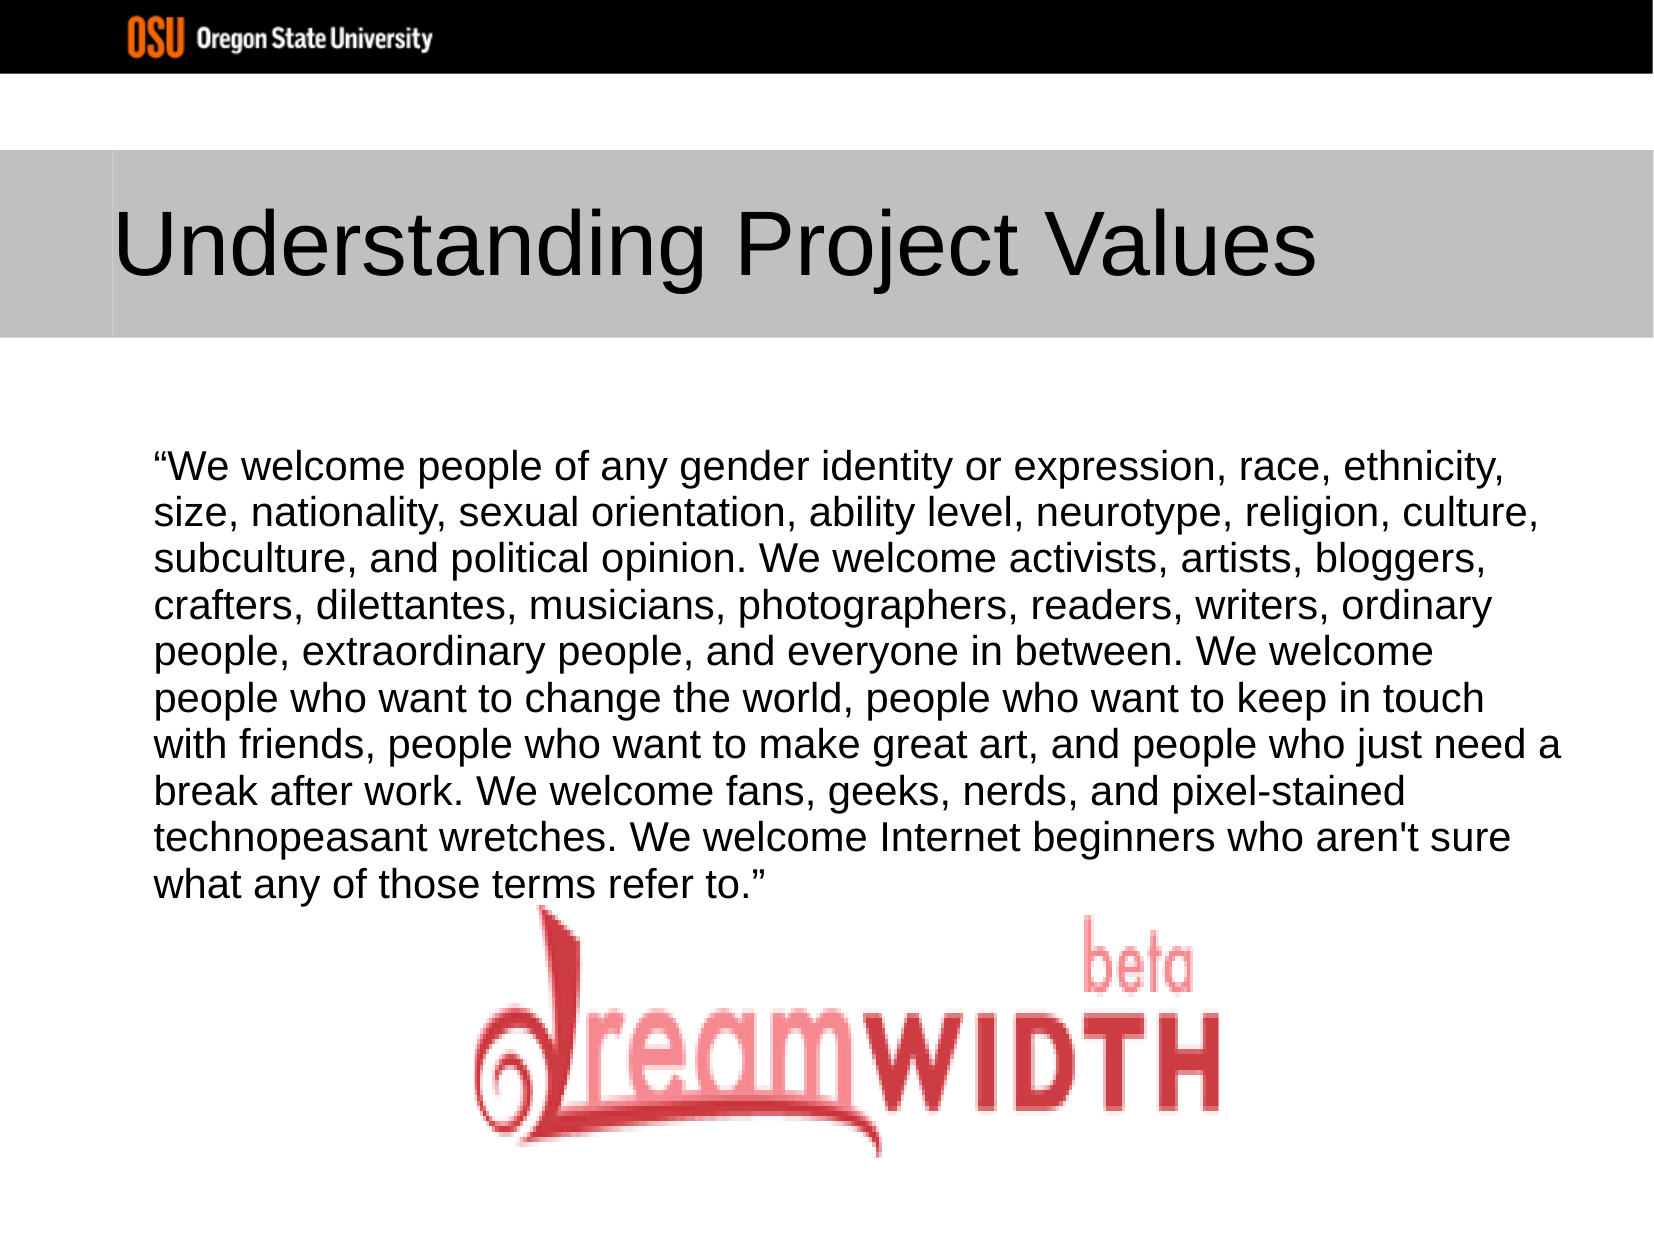

# Understanding Project Values
“We welcome people of any gender identity or expression, race, ethnicity, size, nationality, sexual orientation, ability level, neurotype, religion, culture, subculture, and political opinion. We welcome activists, artists, bloggers, crafters, dilettantes, musicians, photographers, readers, writers, ordinary people, extraordinary people, and everyone in between. We welcome people who want to change the world, people who want to keep in touch with friends, people who want to make great art, and people who just need a break after work. We welcome fans, geeks, nerds, and pixel-stained technopeasant wretches. We welcome Internet beginners who aren't sure what any of those terms refer to.”